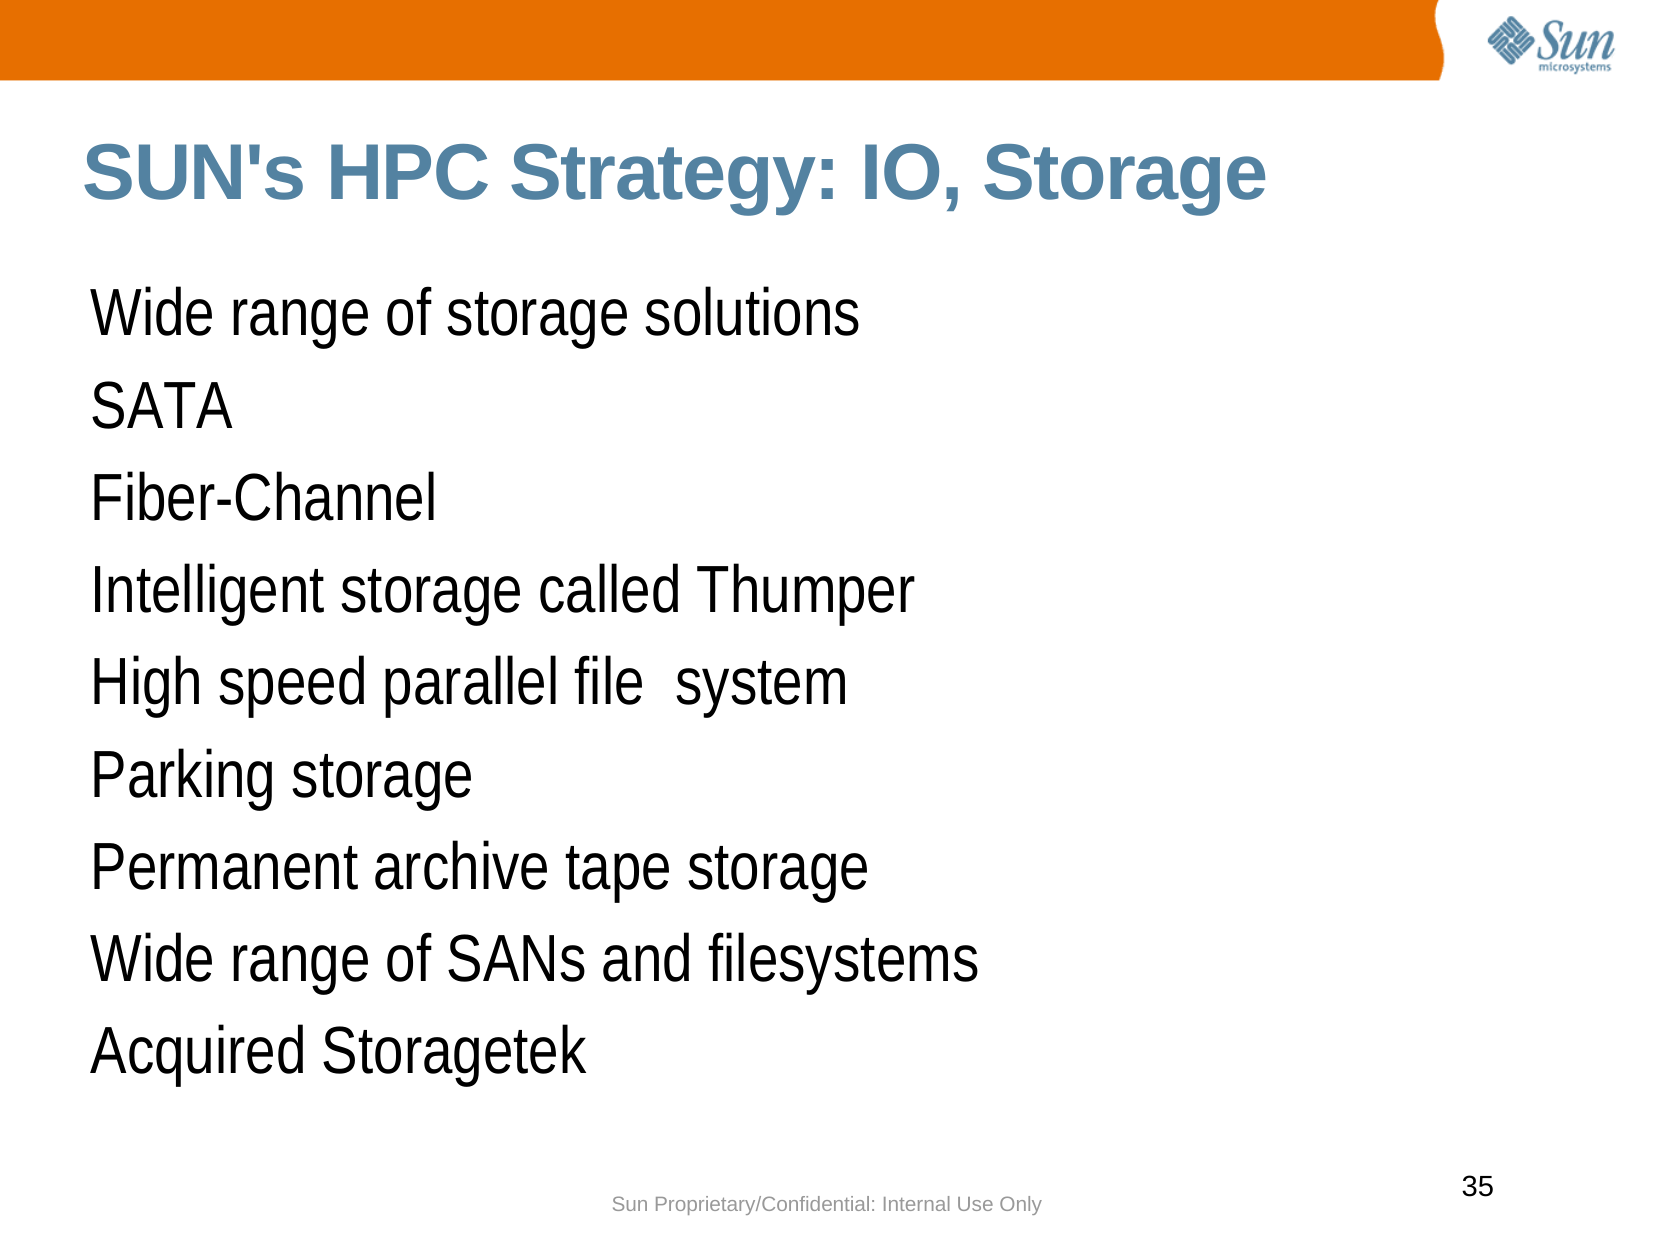

# SUN's HPC Strategy: IO, Storage
Wide range of storage solutions
SATA
Fiber-Channel
Intelligent storage called Thumper
High speed parallel file system
Parking storage
Permanent archive tape storage
Wide range of SANs and filesystems
Acquired Storagetek